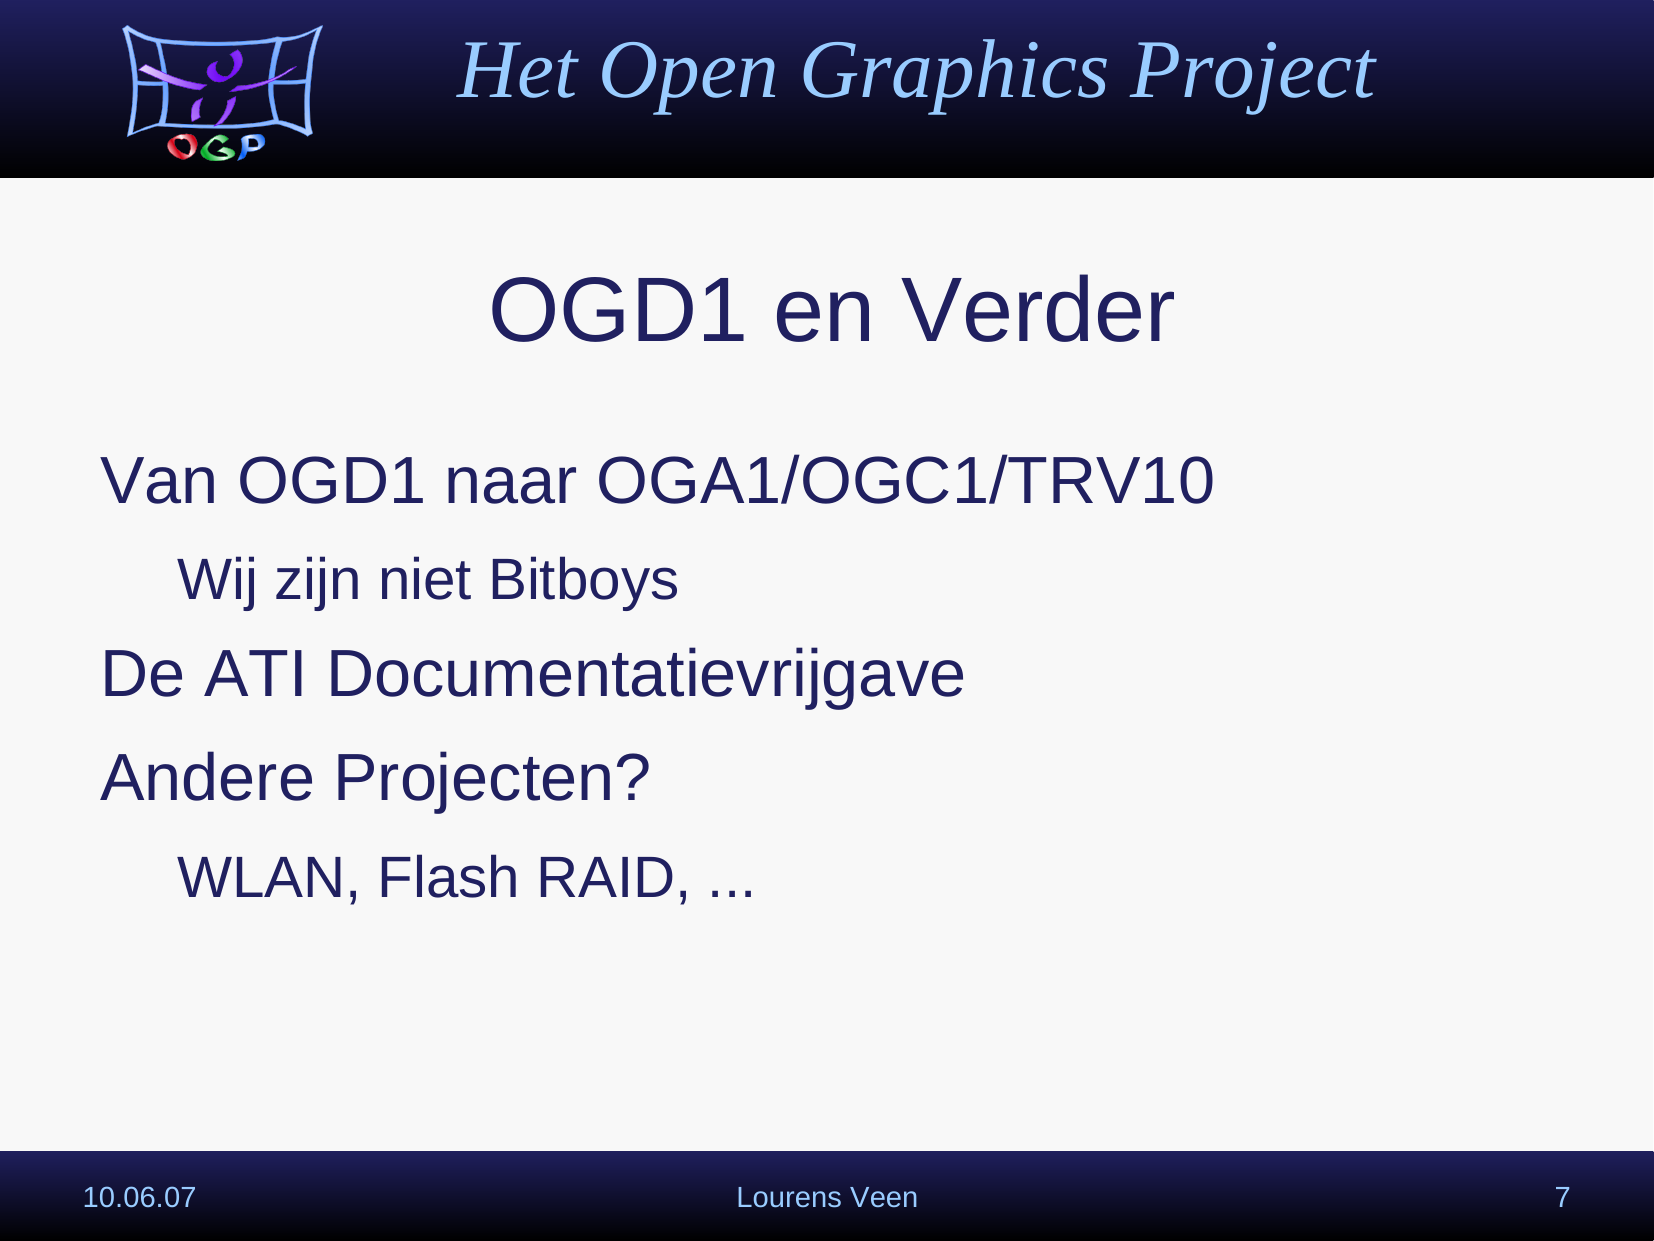

# OGD1 en Verder
Van OGD1 naar OGA1/OGC1/TRV10
Wij zijn niet Bitboys
De ATI Documentatievrijgave
Andere Projecten?
WLAN, Flash RAID, ...
10.06.07
Lourens Veen
7